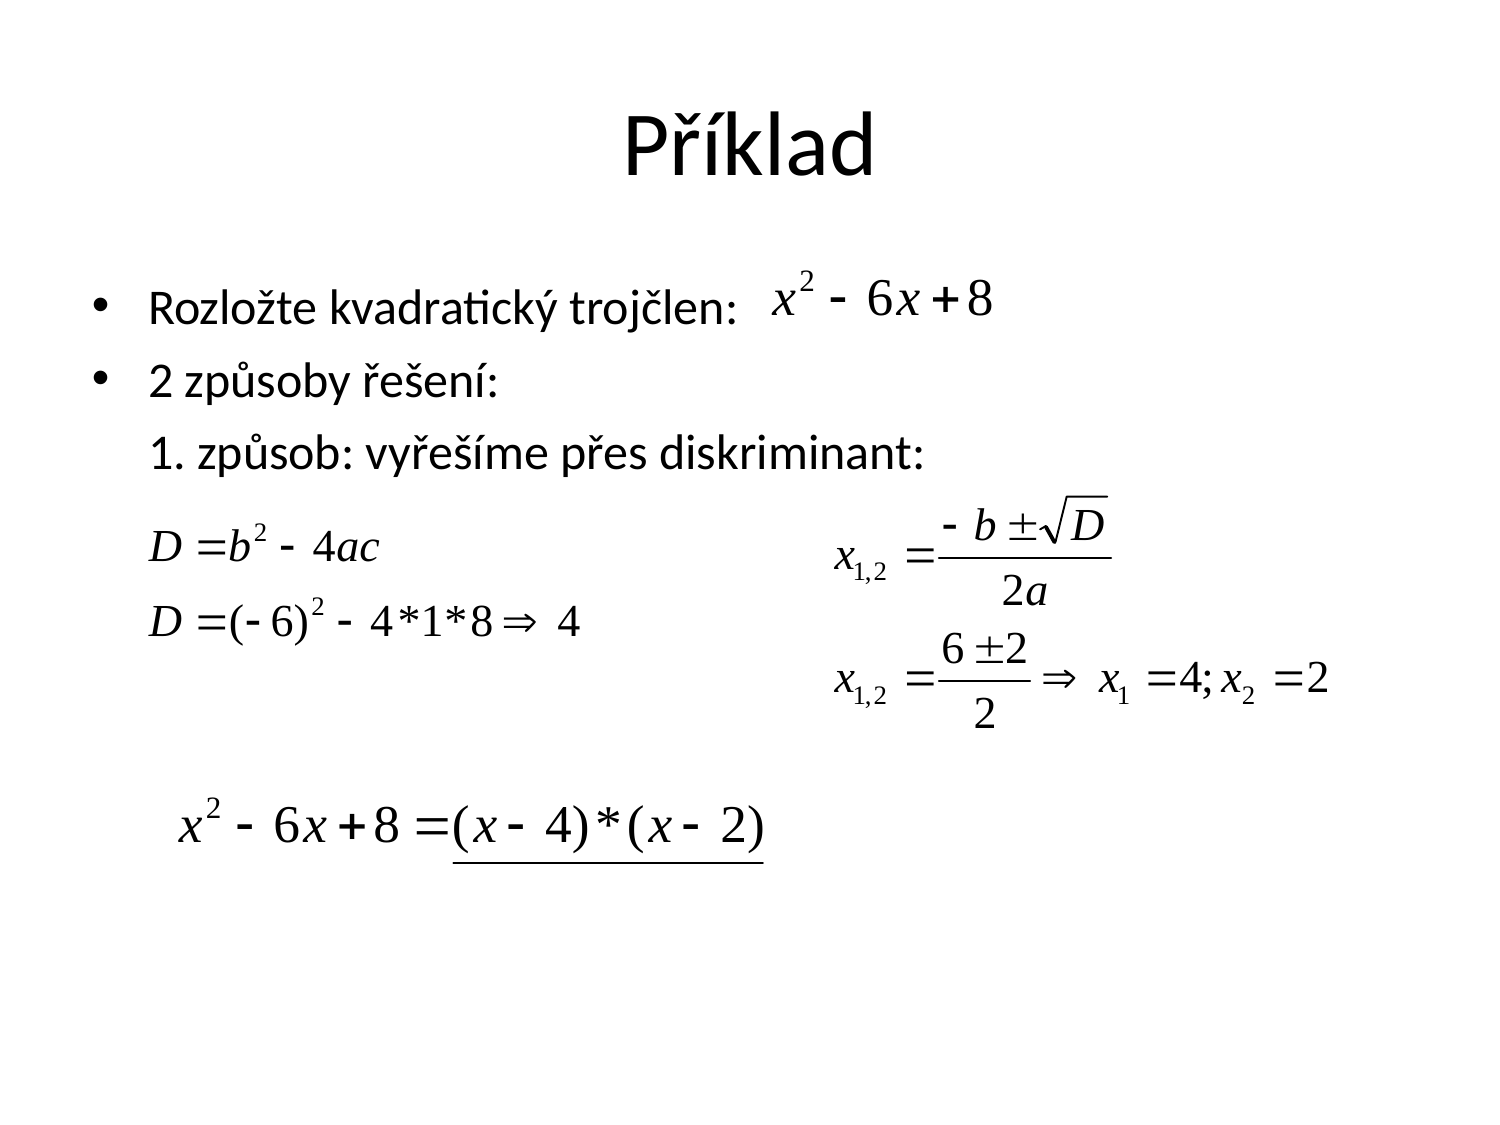

# Příklad
Rozložte kvadratický trojčlen:
2 způsoby řešení:
 1. způsob: vyřešíme přes diskriminant: